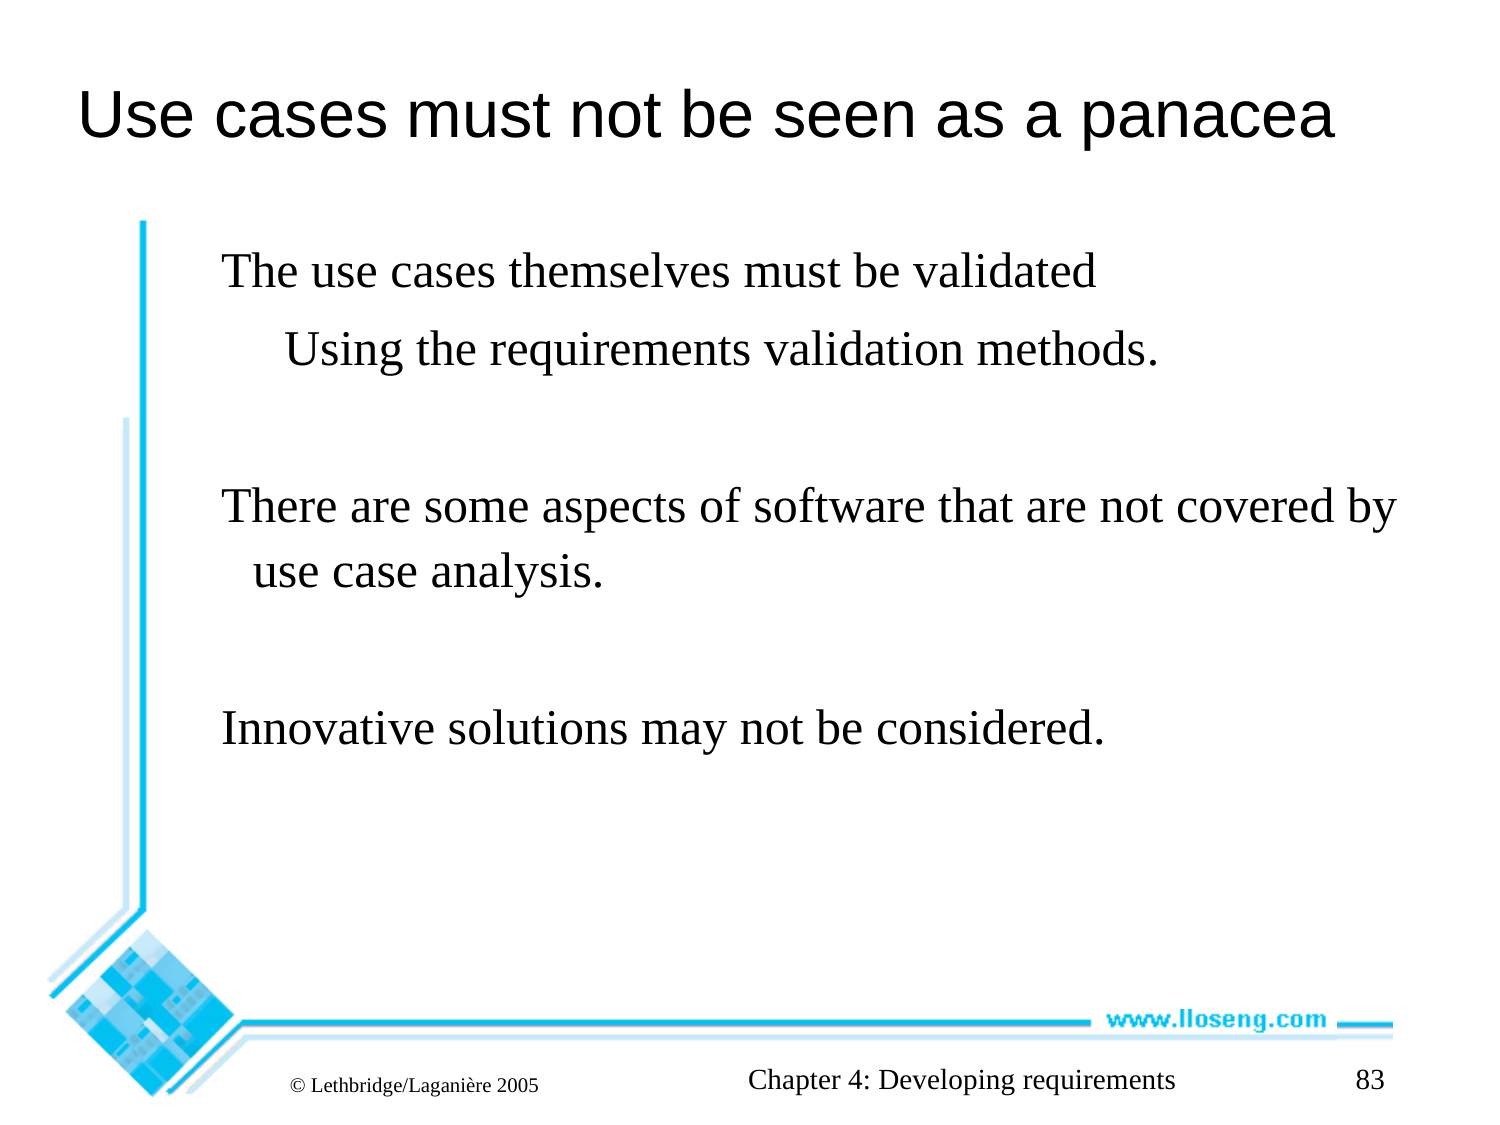

# Use cases must not be seen as a panacea
The use cases themselves must be validated
Using the requirements validation methods.
There are some aspects of software that are not covered by use case analysis.
Innovative solutions may not be considered.
Chapter 4: Developing requirements
© Lethbridge/Laganière 2005